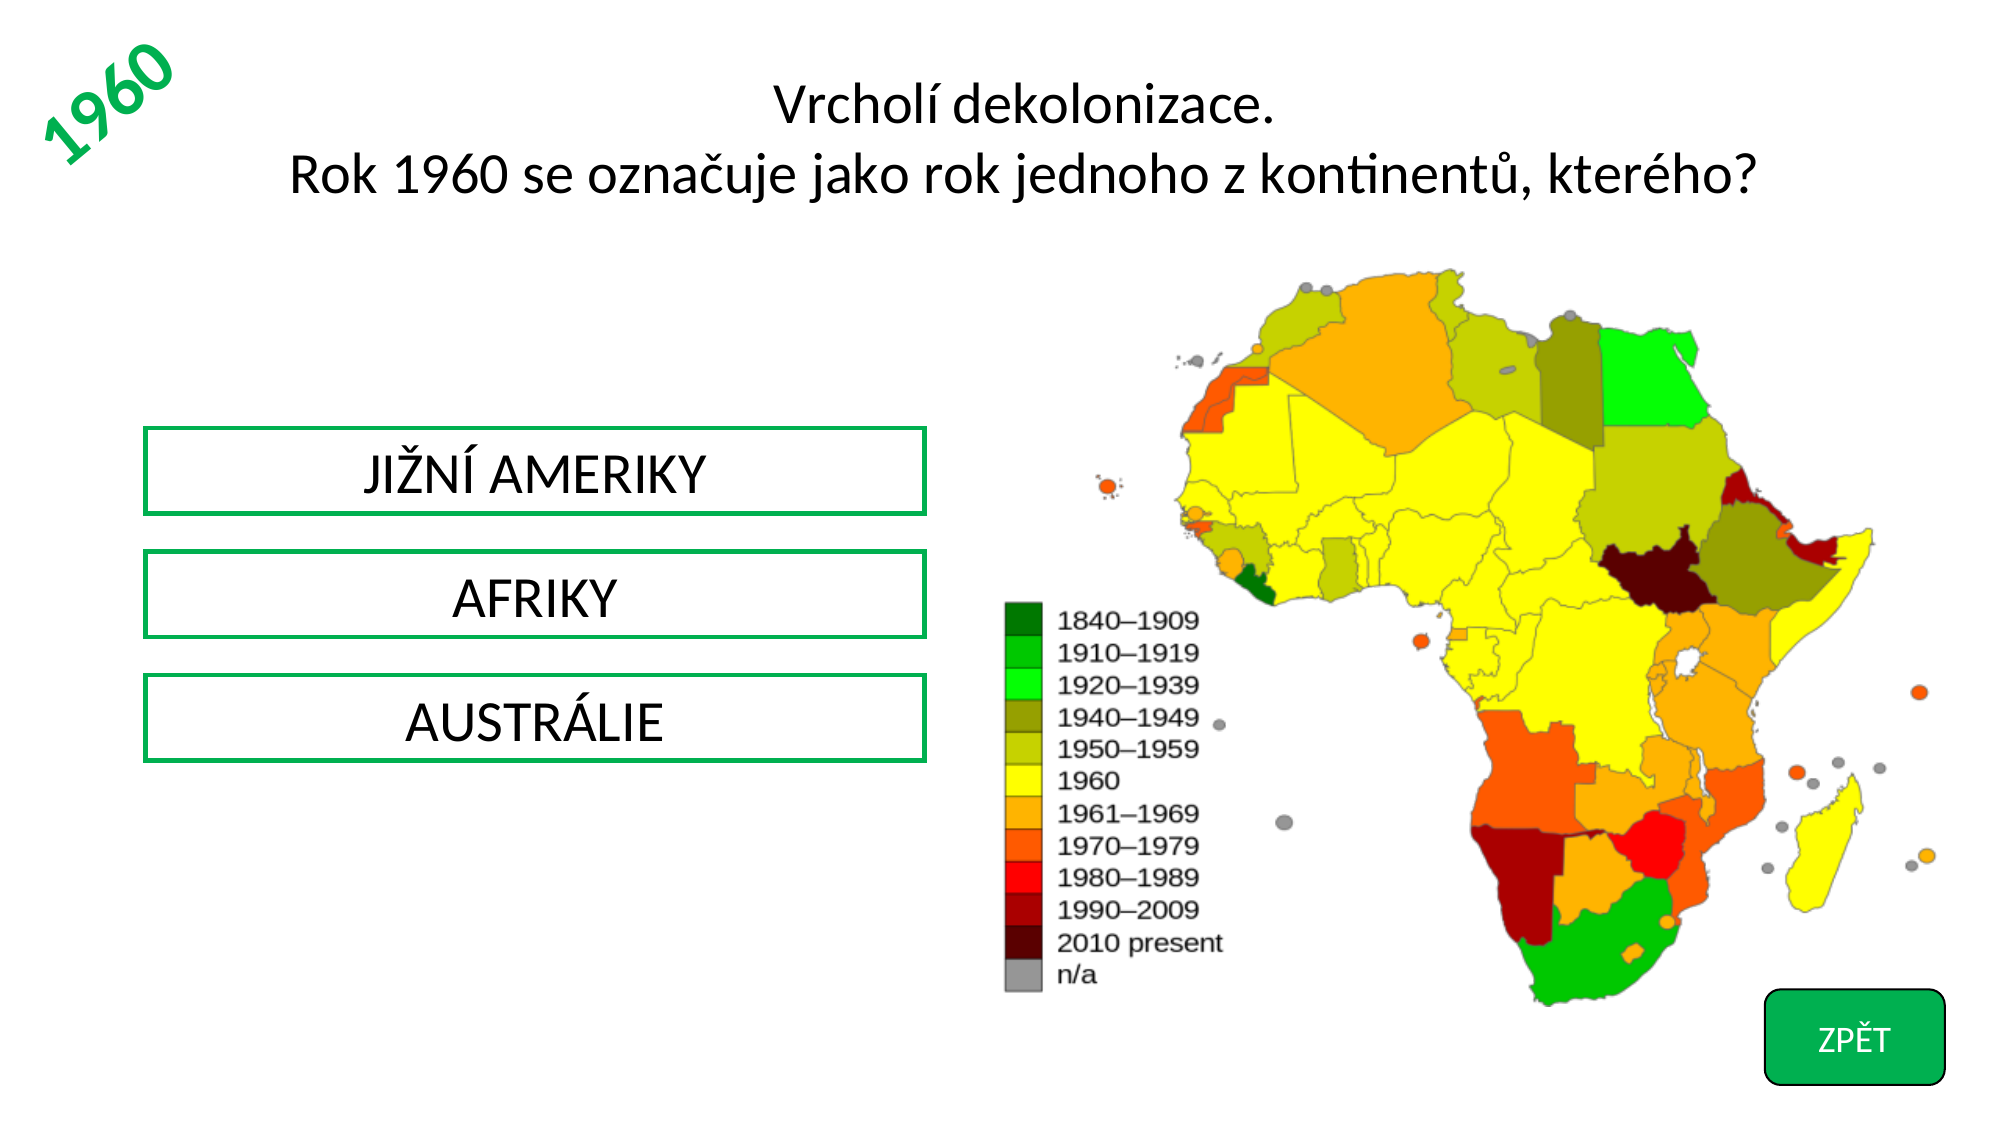

1960
Vrcholí dekolonizace.
Rok 1960 se označuje jako rok jednoho z kontinentů, kterého?
JIŽNÍ AMERIKY
AFRIKY
AUSTRÁLIE
ZPĚT